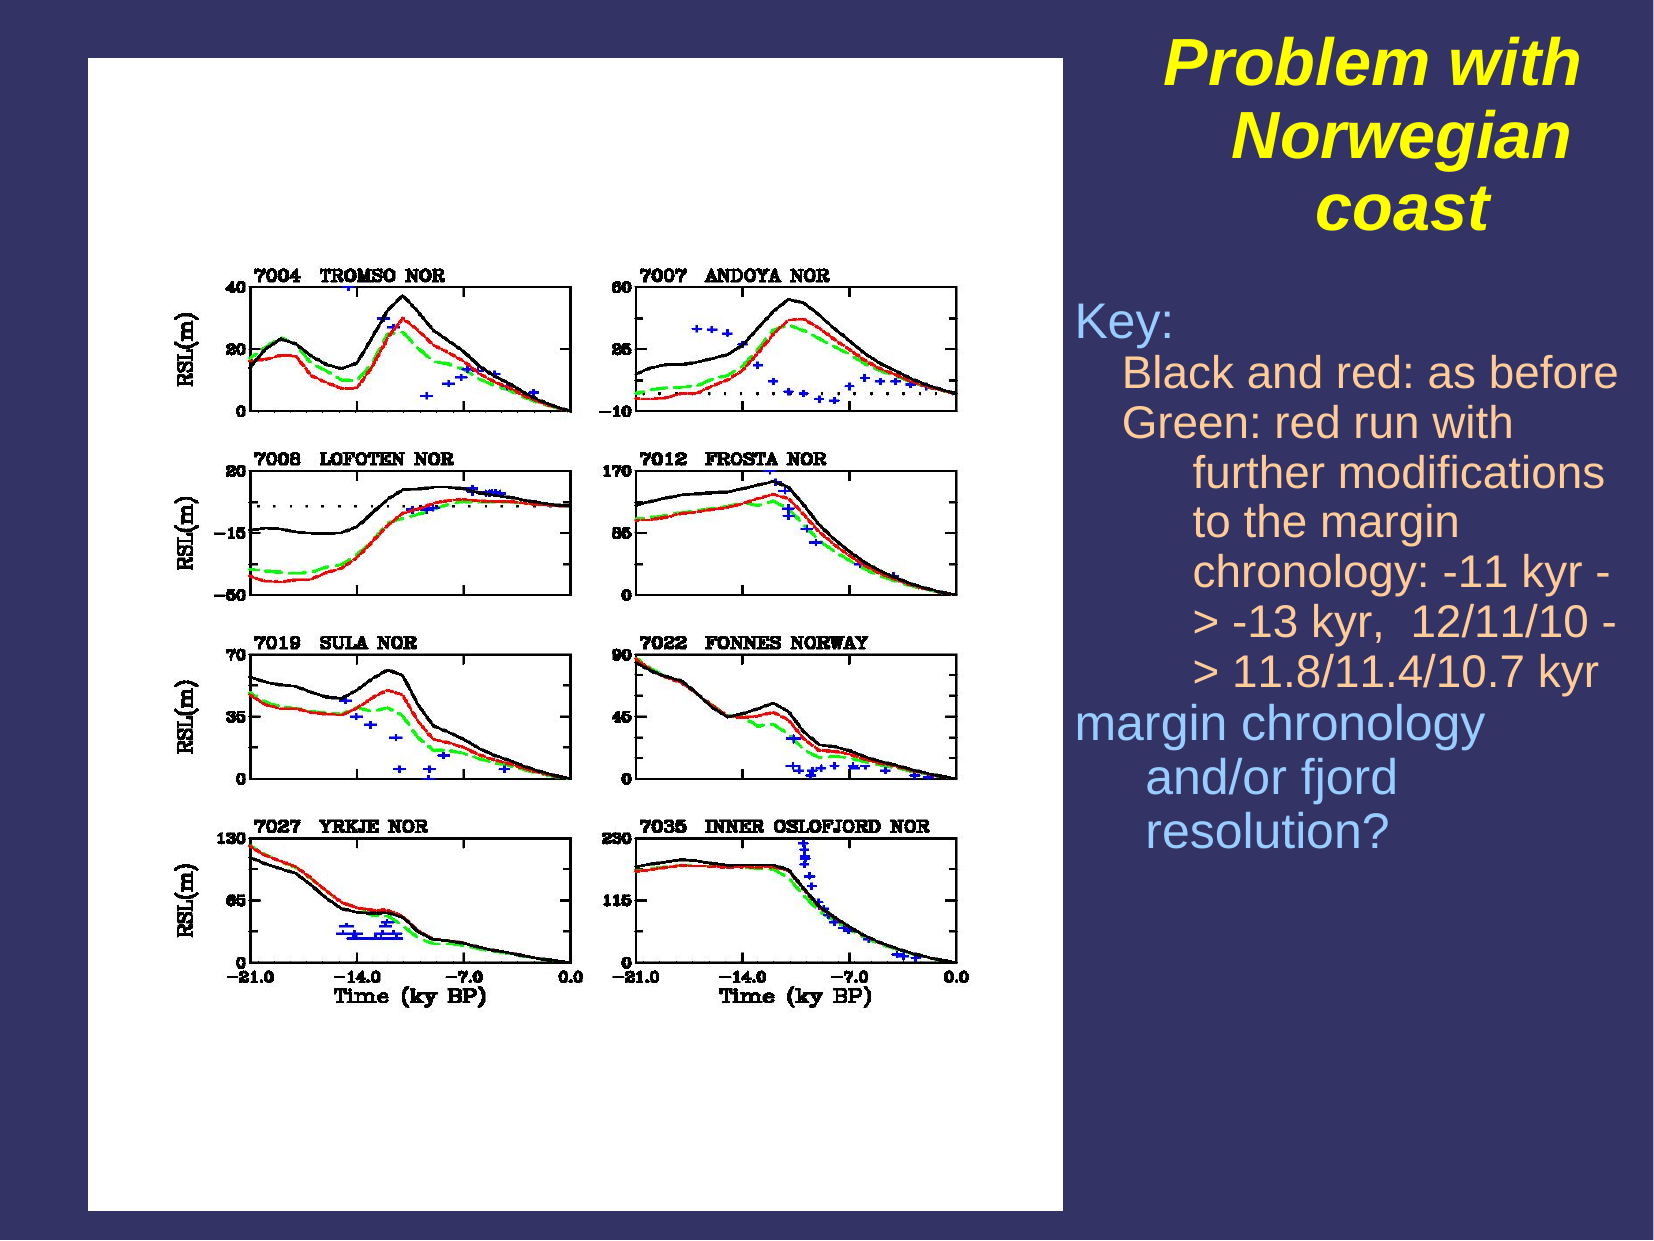

# Problem with Norwegian coast
Key:
Black and red: as before
Green: red run with further modifications to the margin chronology: -11 kyr -> -13 kyr, 12/11/10 -> 11.8/11.4/10.7 kyr
margin chronology and/or fjord resolution?